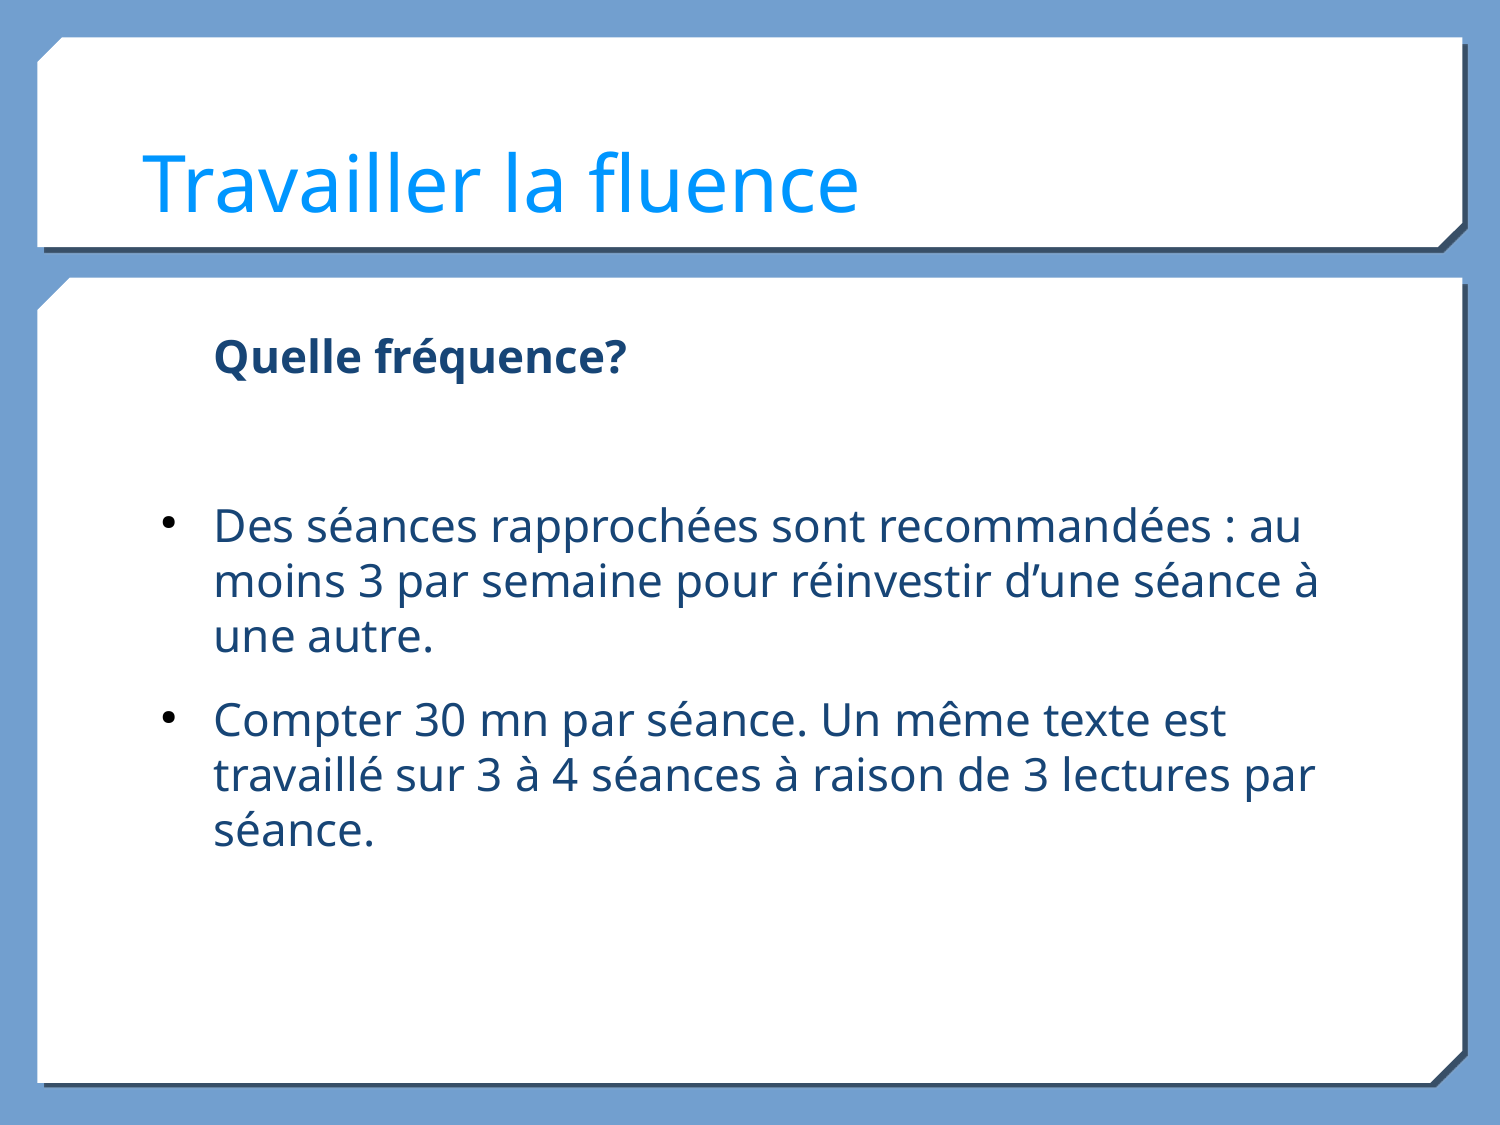

# Travailler la fluence
Quelle fréquence?
Des séances rapprochées sont recommandées : au moins 3 par semaine pour réinvestir d’une séance à une autre.
Compter 30 mn par séance. Un même texte est travaillé sur 3 à 4 séances à raison de 3 lectures par séance.